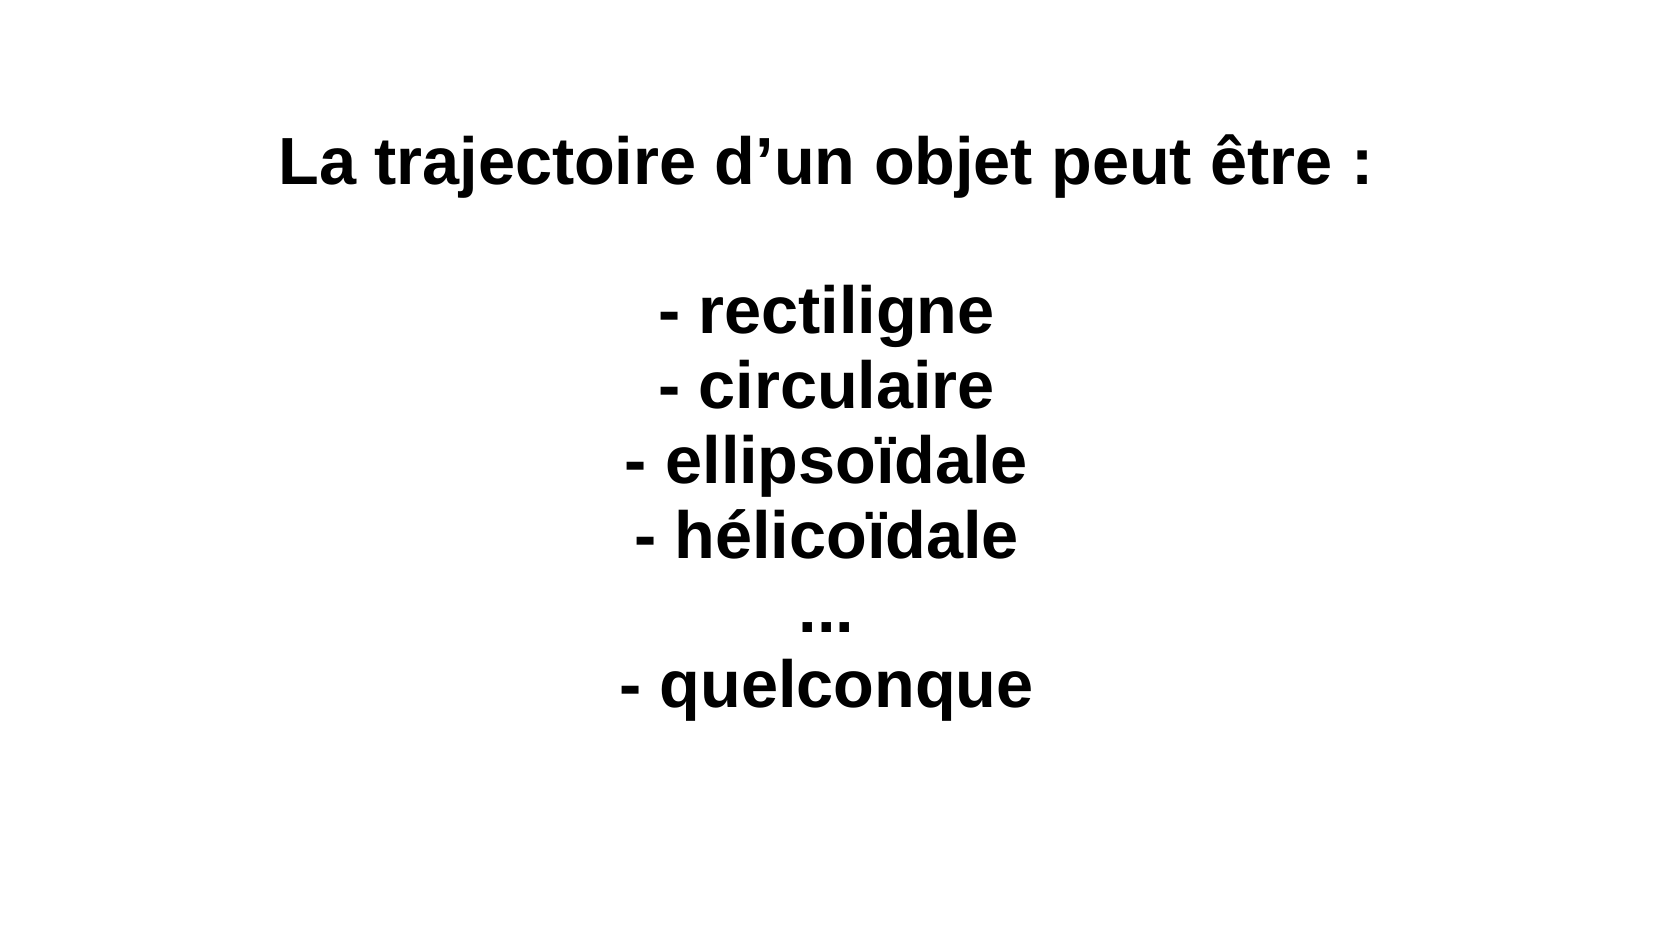

# La trajectoire d’un objet peut être :
- rectiligne
- circulaire
- ellipsoïdale
- hélicoïdale
...
- quelconque